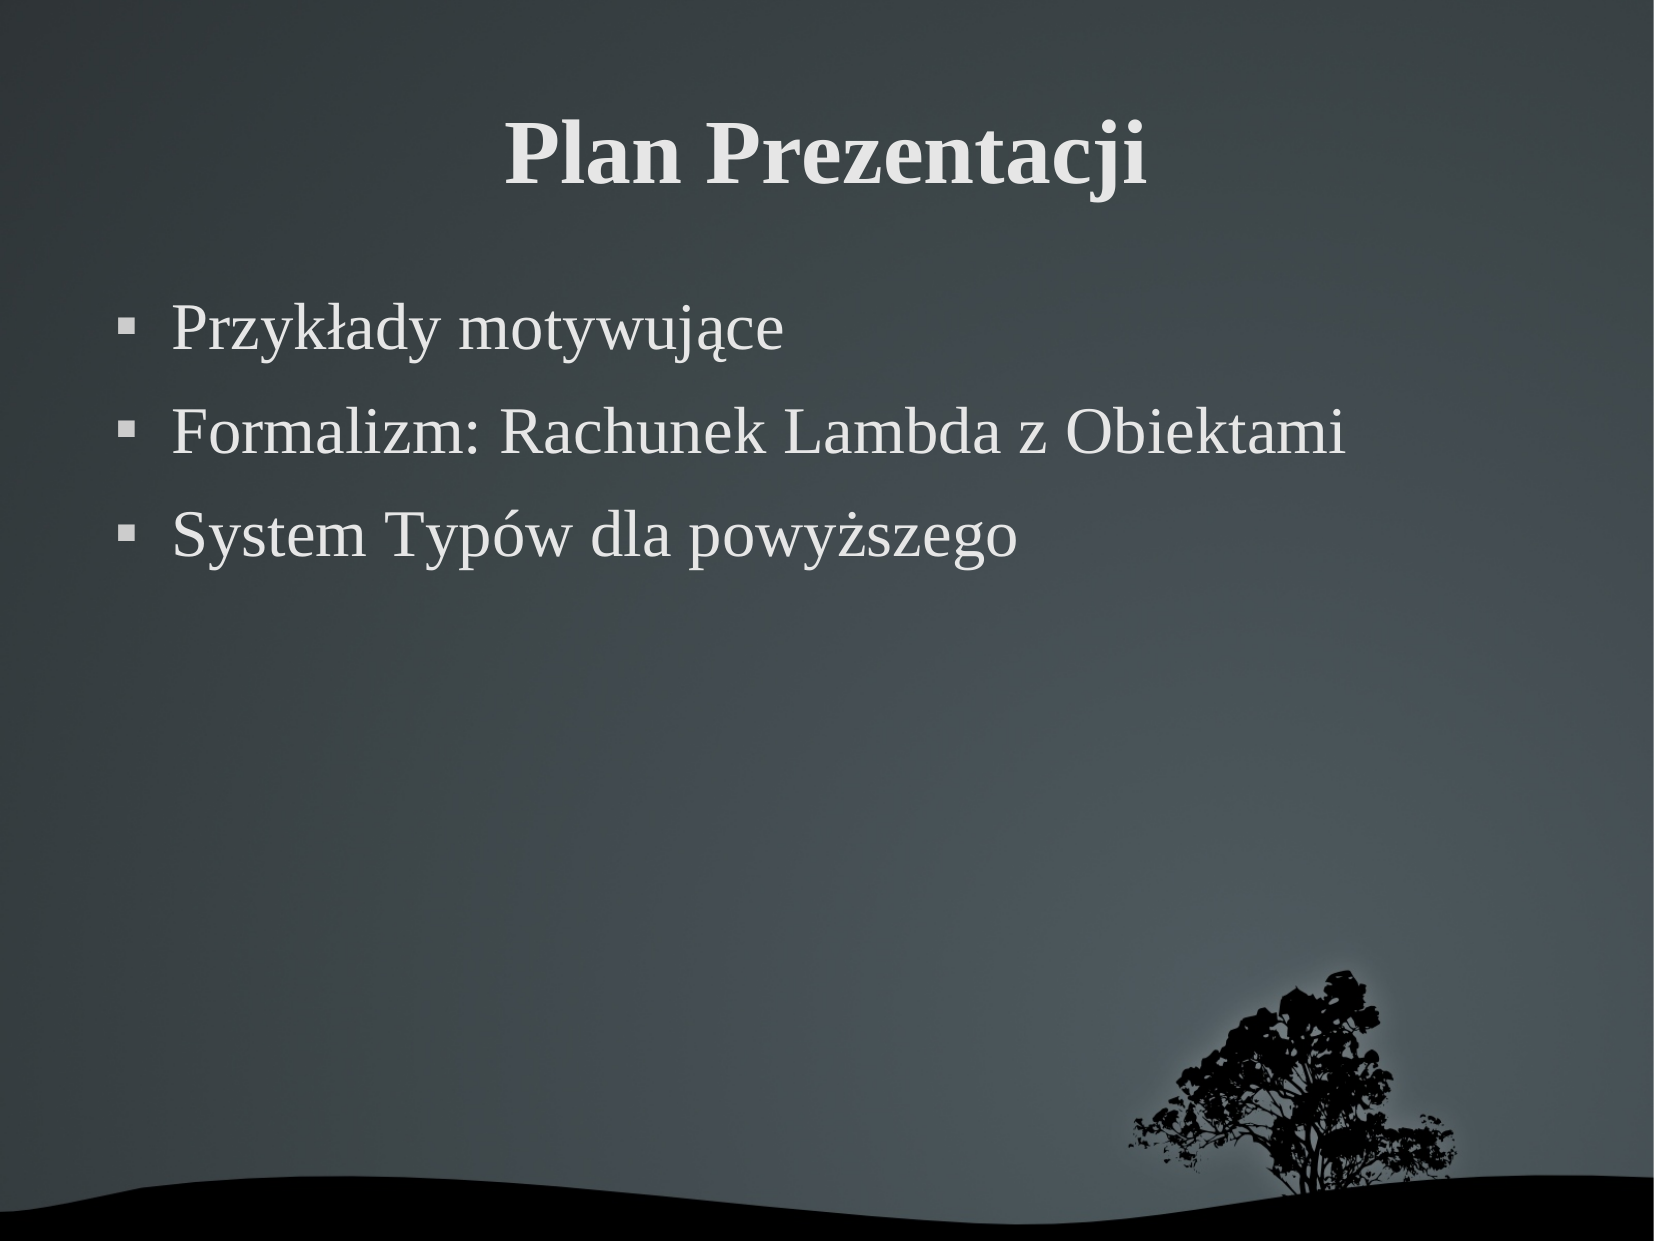

# Plan Prezentacji
Przykłady motywujące
Formalizm: Rachunek Lambda z Obiektami
System Typów dla powyższego